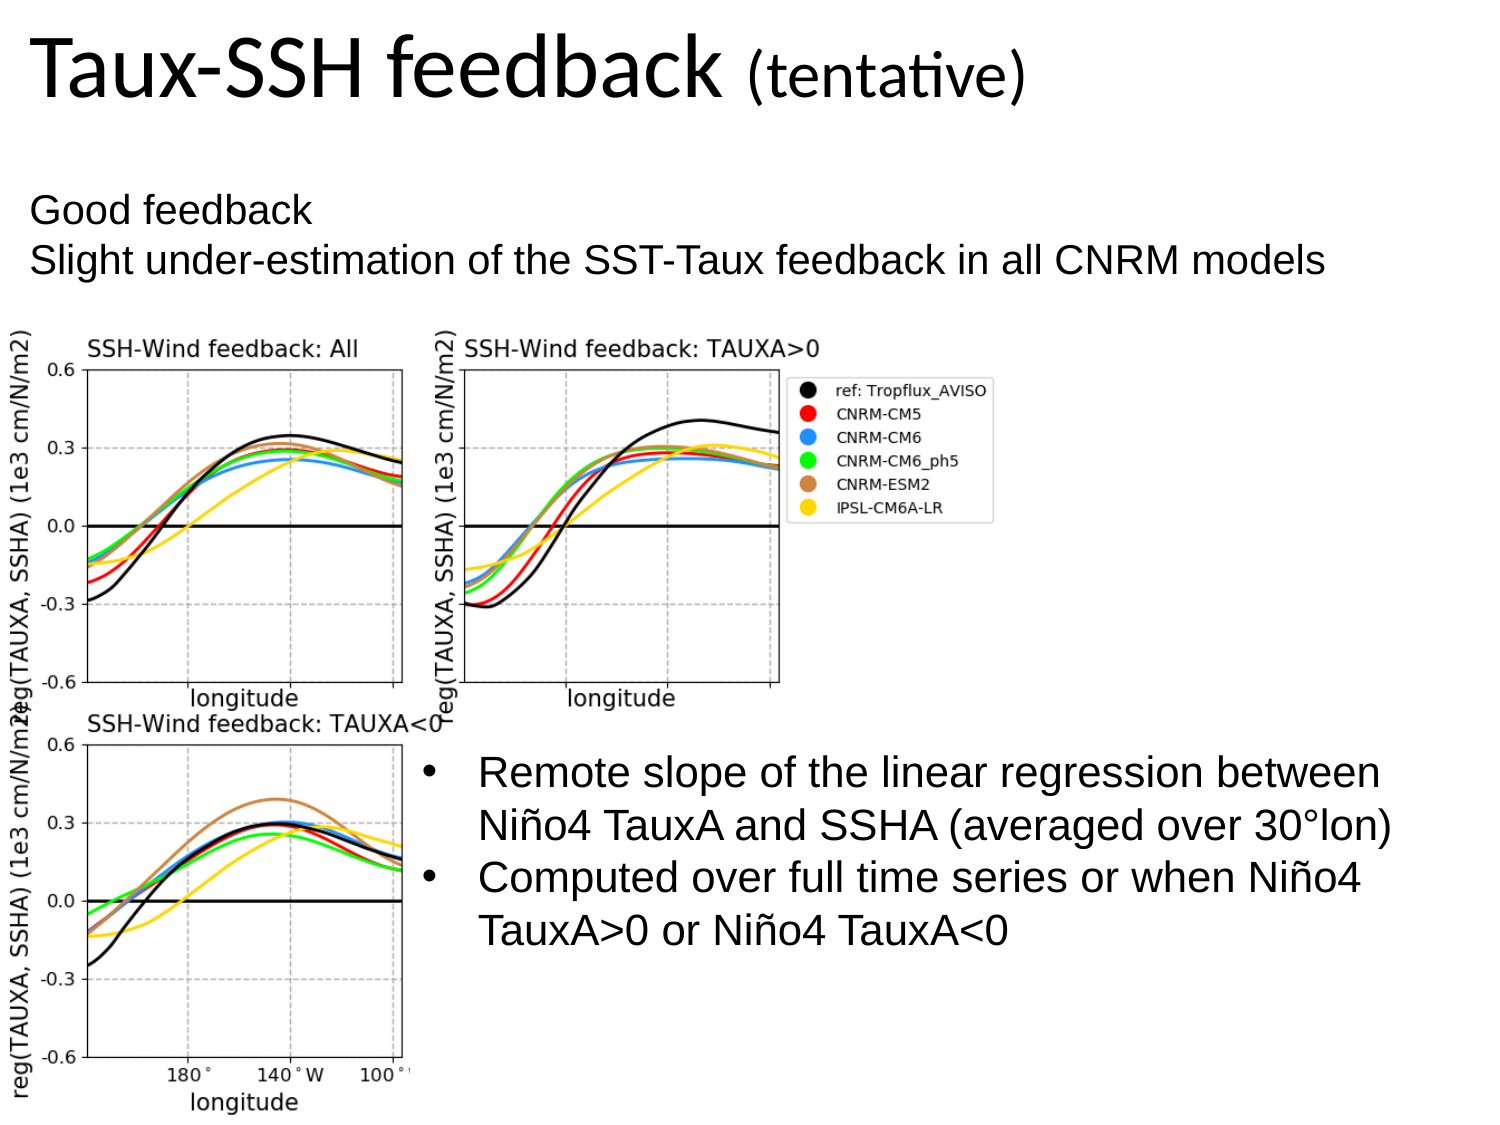

Taux-SSH feedback (tentative)
Good feedback
Slight under-estimation of the SST-Taux feedback in all CNRM models
Remote slope of the linear regression between Niño4 TauxA and SSHA (averaged over 30°lon)
Computed over full time series or when Niño4 TauxA>0 or Niño4 TauxA<0